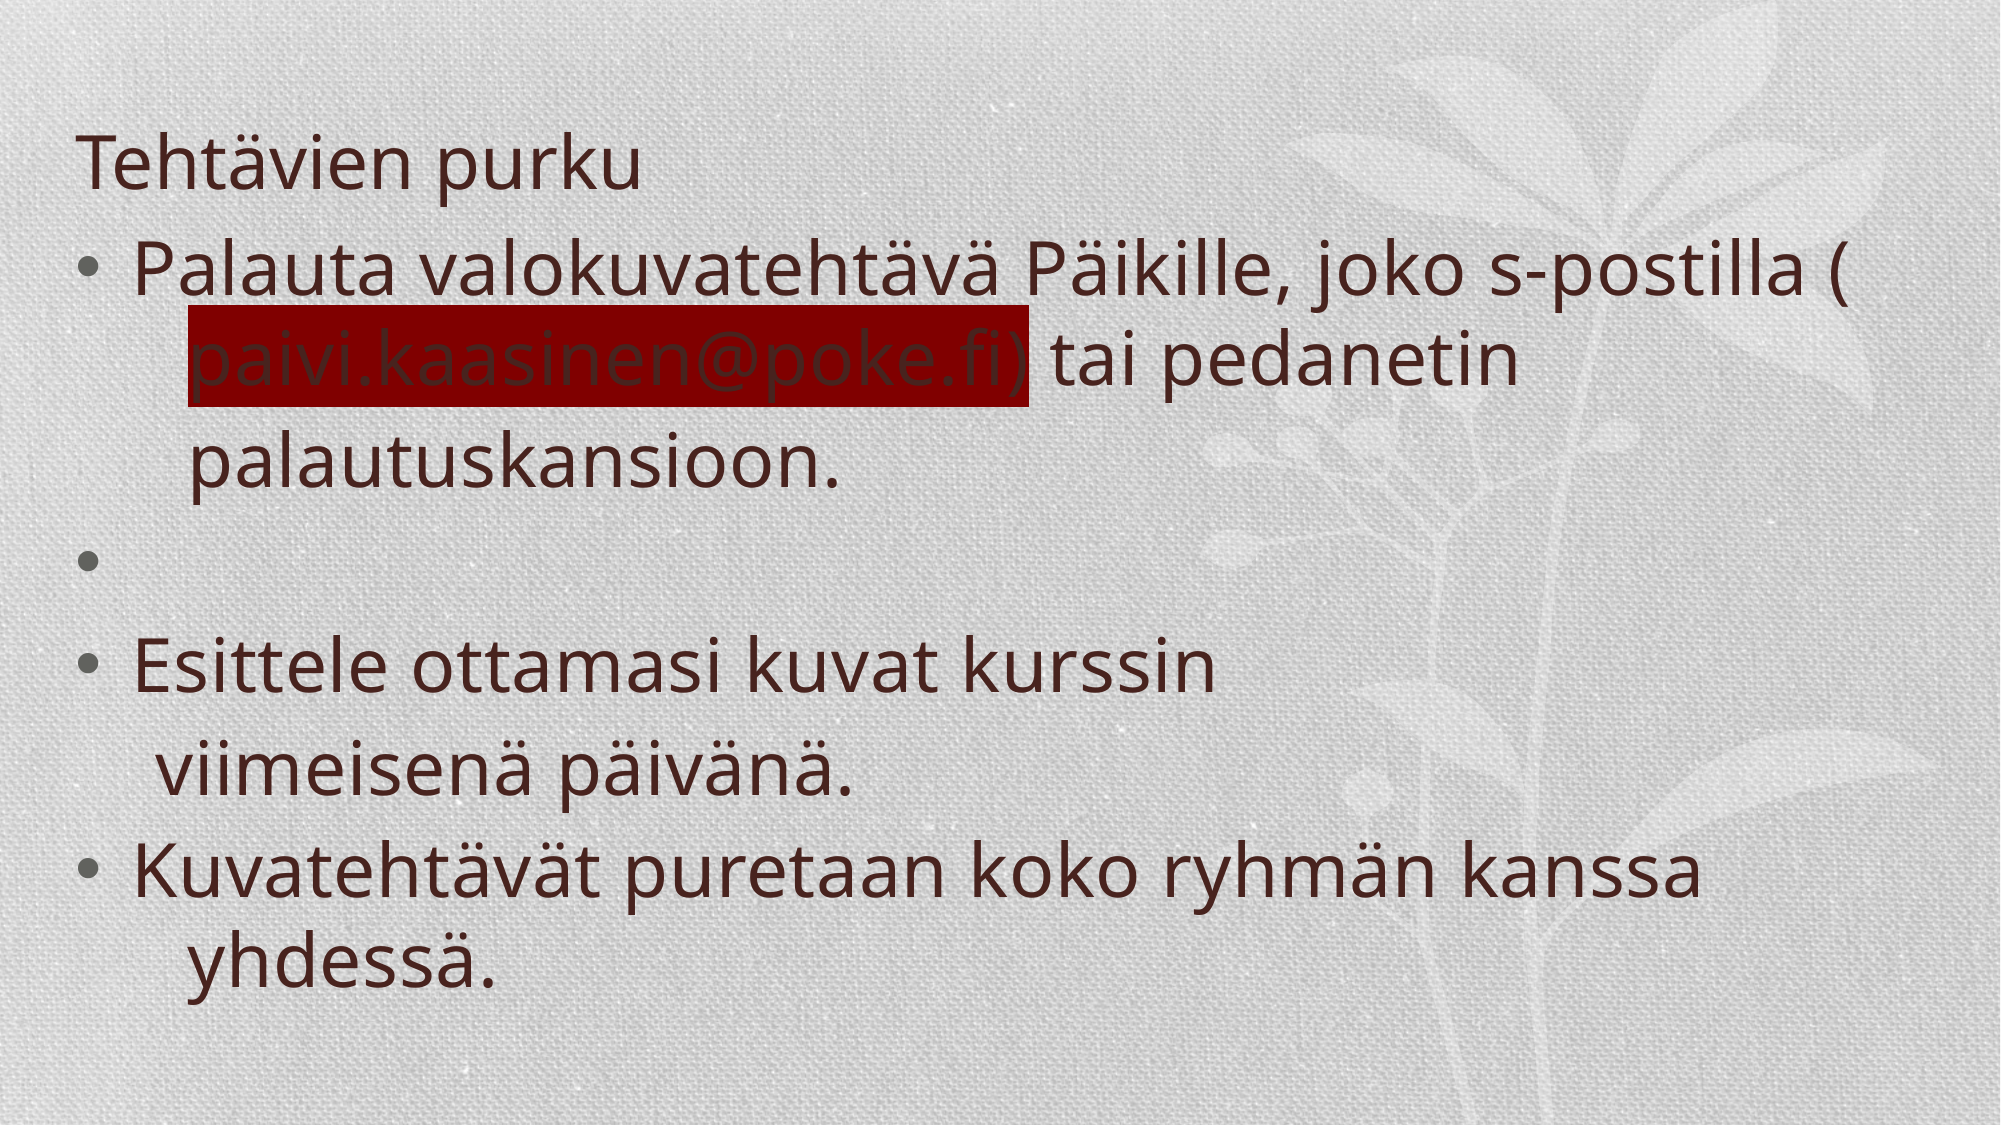

# Tehtävien purku
Palauta valokuvatehtävä Päikille, joko s-postilla (paivi.kaasinen@poke.fi) tai pedanetin palautuskansioon.
Esittele ottamasi kuvat kurssin
    viimeisenä päivänä.
Kuvatehtävät puretaan koko ryhmän kanssa yhdessä.